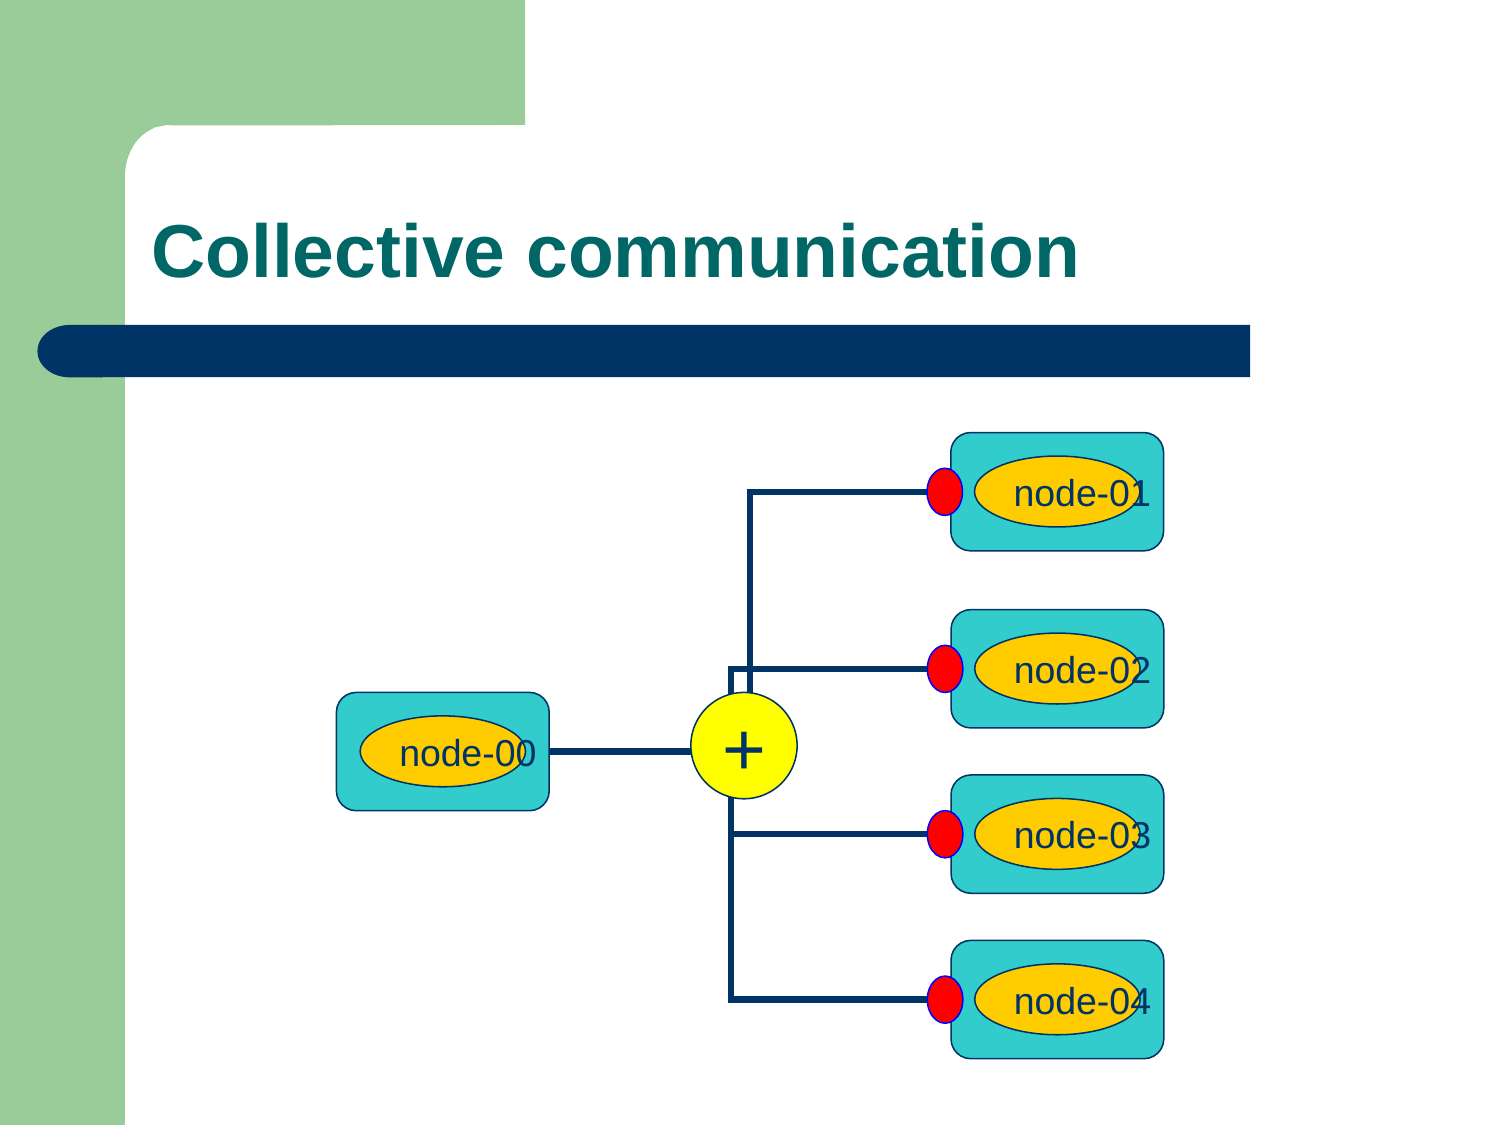

# Collective communication
node-01
node-02
node-00
+
node-03
node-04